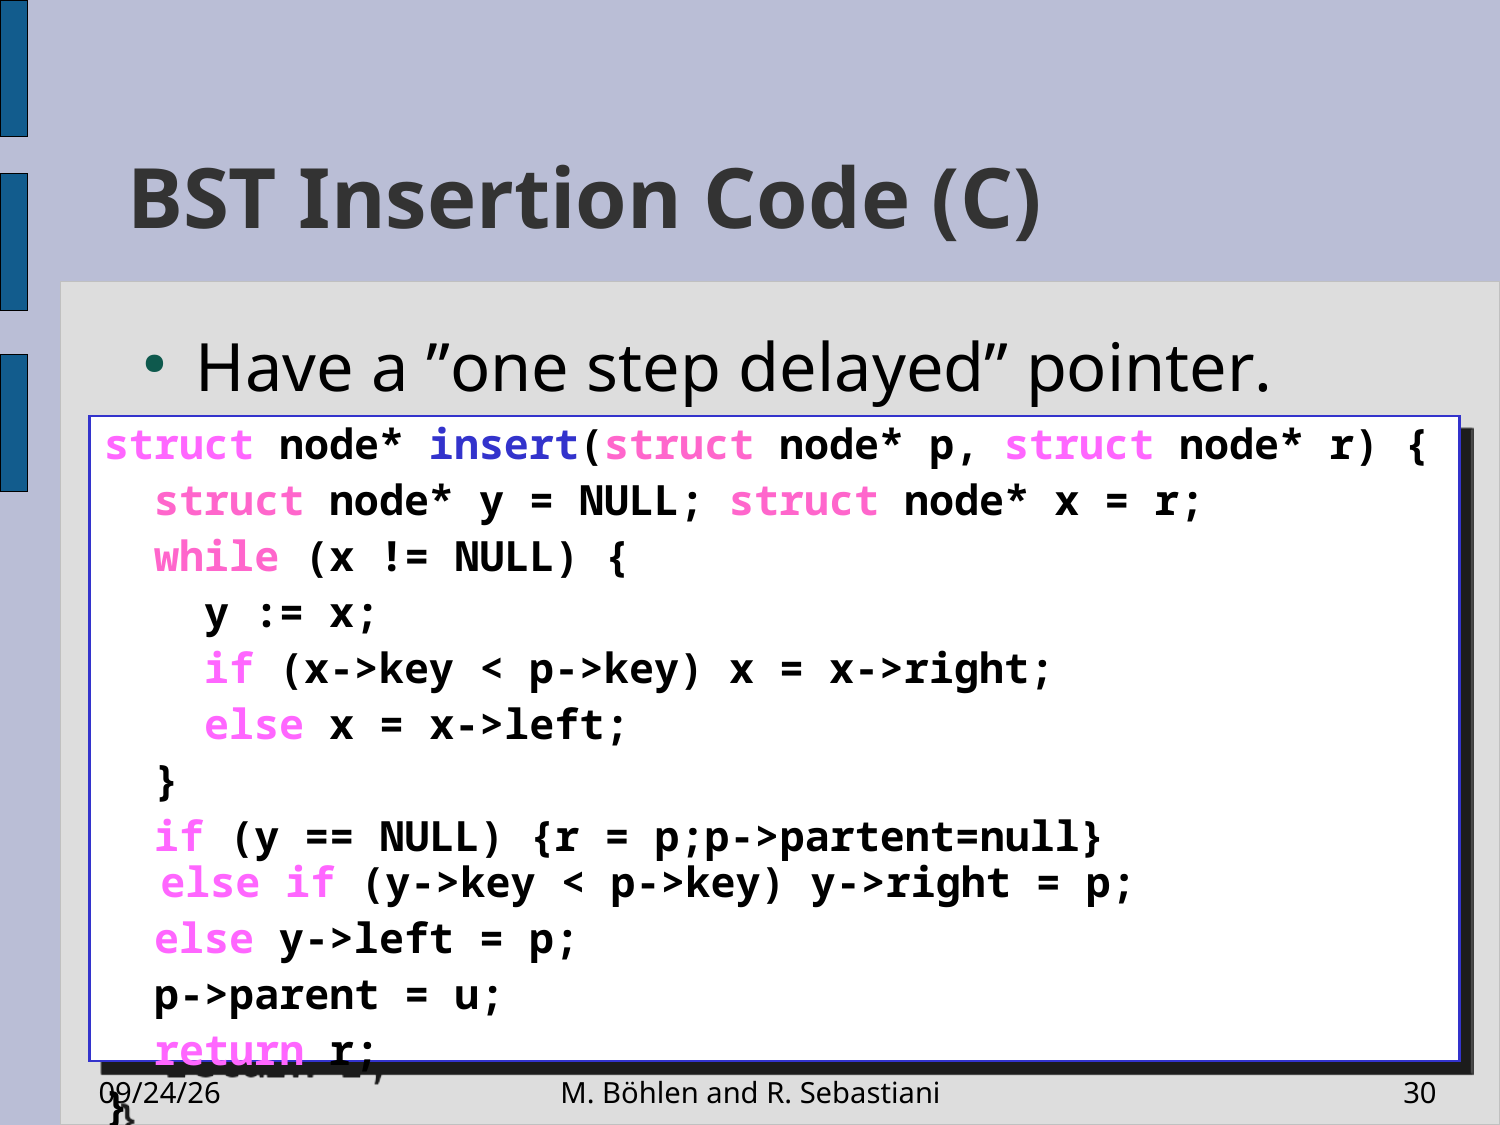

BST Insertion Code (C)
# Have a ”one step delayed” pointer.
struct node* insert(struct node* p, struct node* r) {
 struct node* y = NULL; struct node* x = r;
 while (x != NULL) {
 y := x;
 if (x->key < p->key) x = x->right;
 else x = x->left;
 }
 if (y == NULL) {r = p;p->partent=null}
else if (y->key < p->key) y->right = p;
 else y->left = p;
 p->parent = u;
 return r;
}
M. Böhlen and R. Sebastiani
30